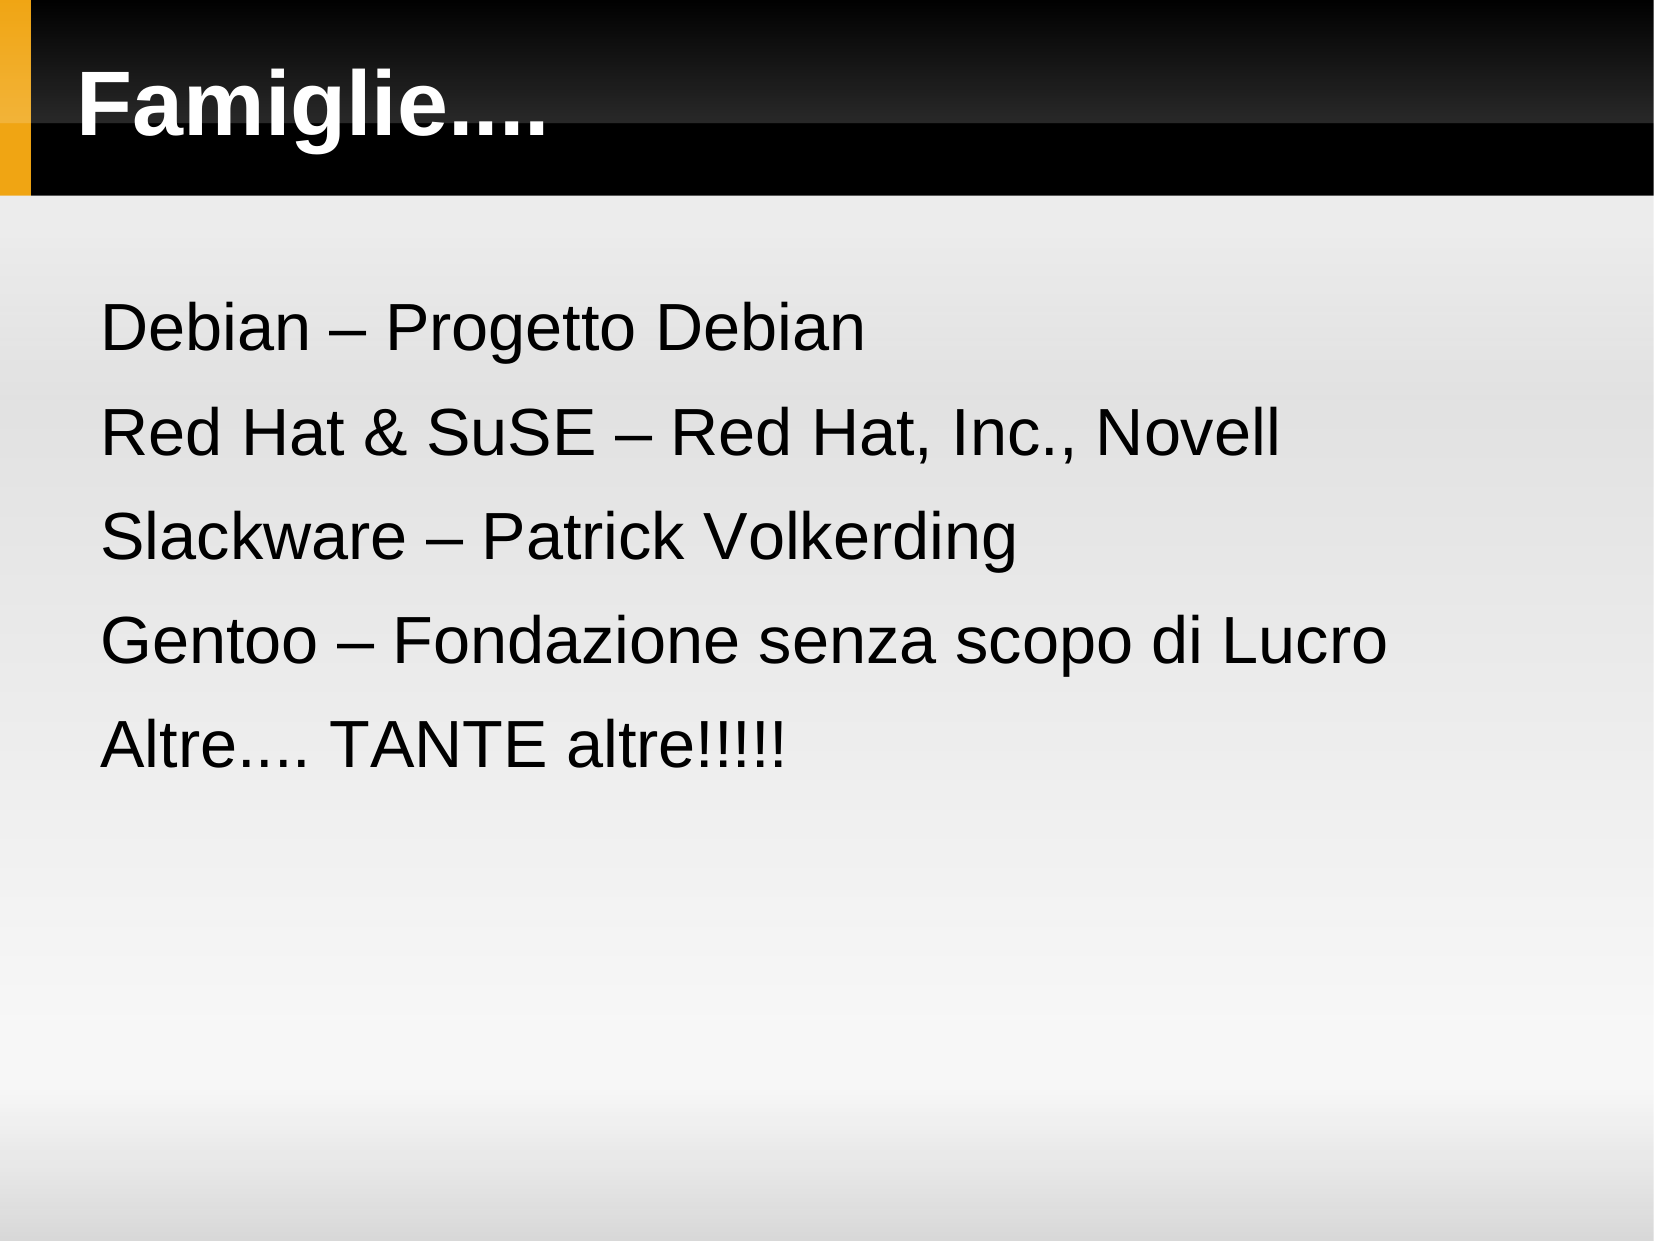

# Famiglie....
Debian – Progetto Debian
Red Hat & SuSE – Red Hat, Inc., Novell
Slackware – Patrick Volkerding
Gentoo – Fondazione senza scopo di Lucro
Altre.... TANTE altre!!!!!